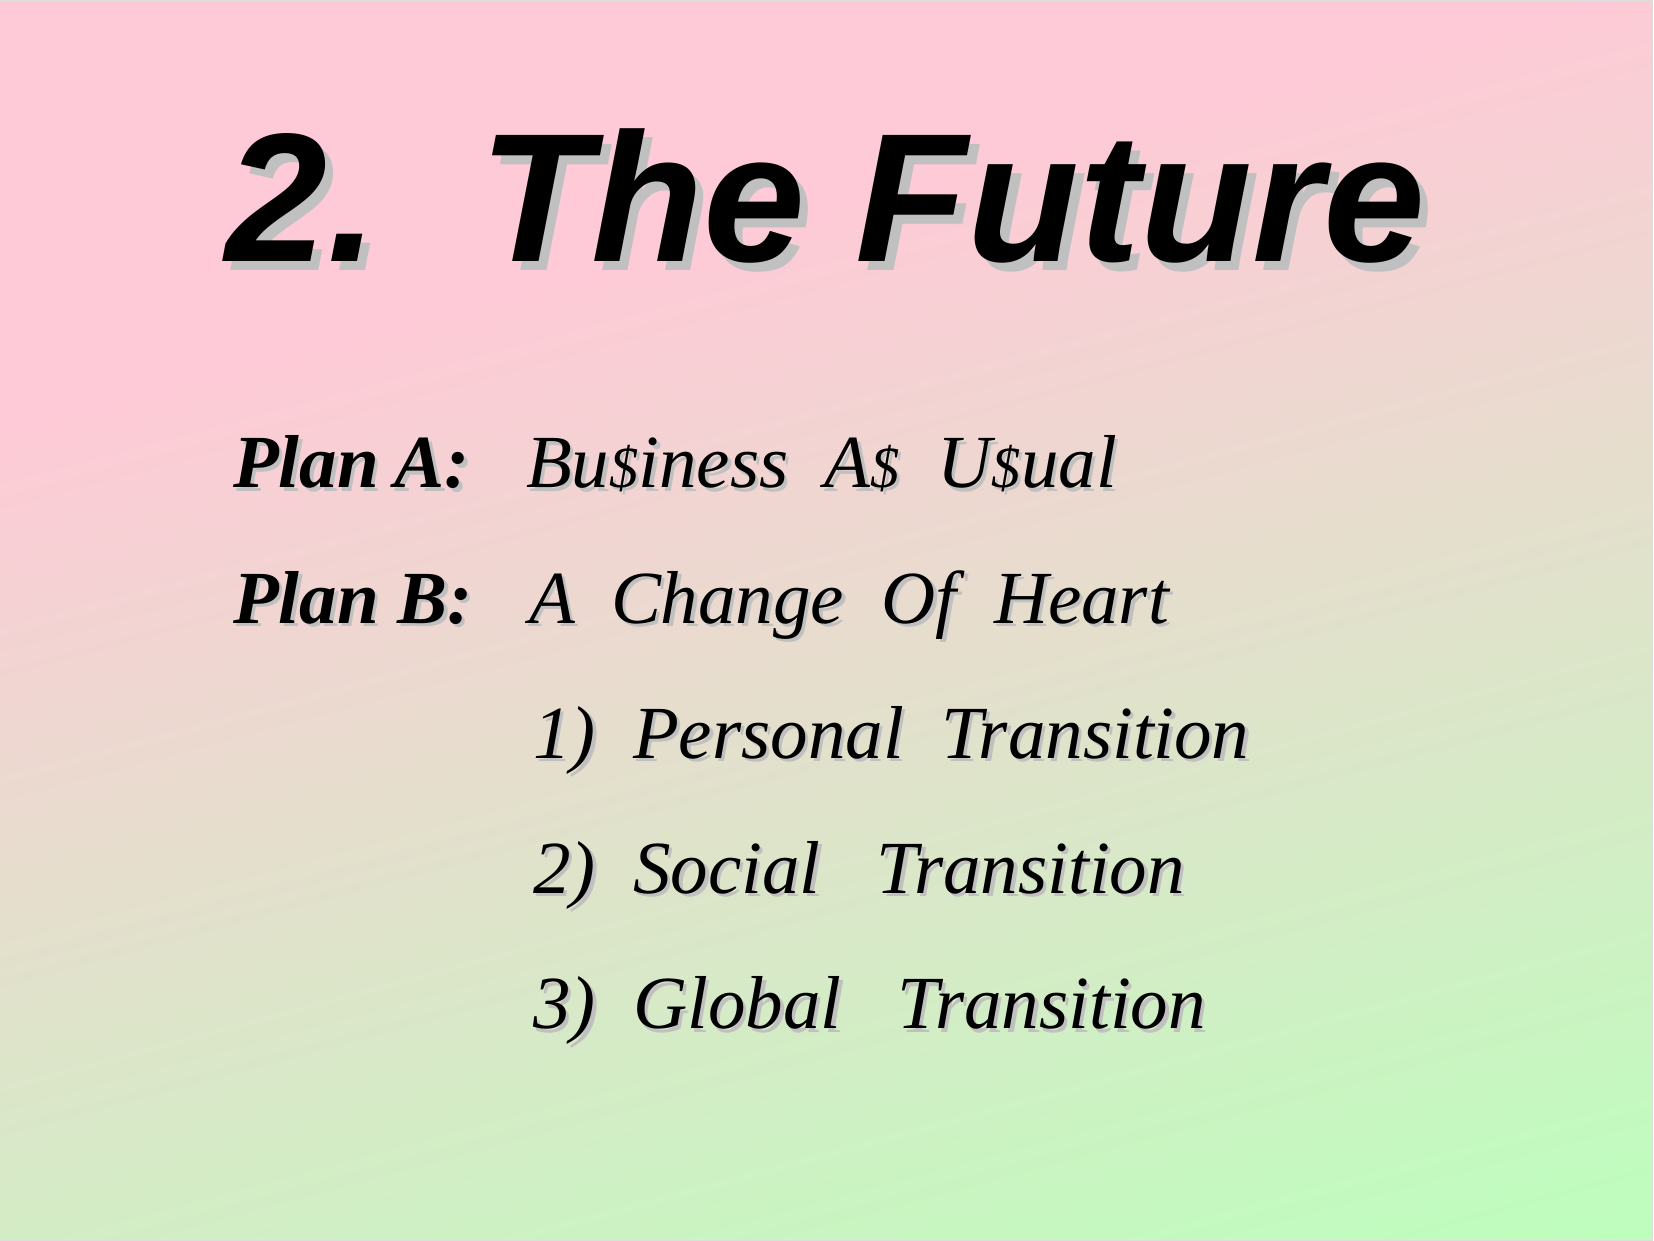

# 2. The Future
Plan A: Bu$iness A$ U$ual
Plan B: A Change Of Heart
 1) Personal Transition
 2) Social Transition
 3) Global Transition